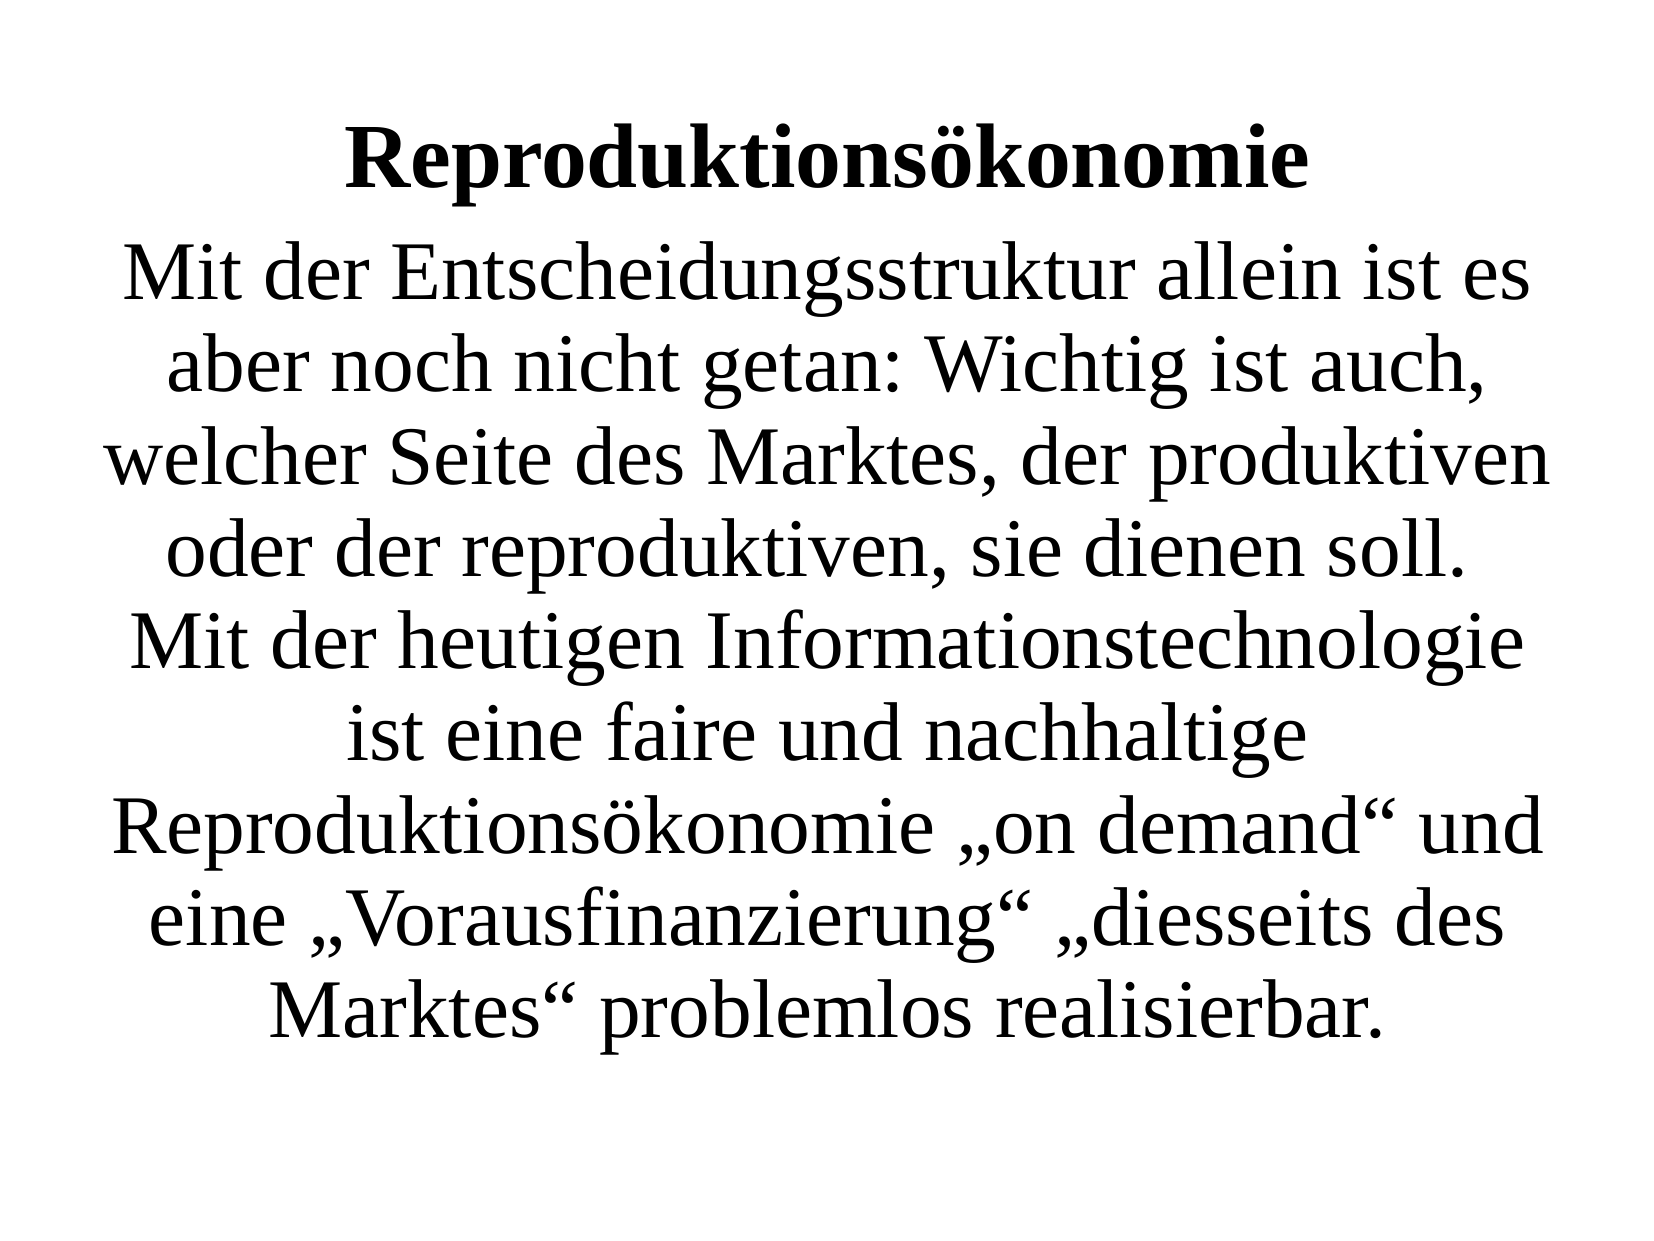

Reproduktionsökonomie
Mit der Entscheidungsstruktur allein ist es aber noch nicht getan: Wichtig ist auch, welcher Seite des Marktes, der produktiven oder der reproduktiven, sie dienen soll.
Mit der heutigen Informationstechnologie ist eine faire und nachhaltige Reproduktionsökonomie „on demand“ und eine „Vorausfinanzierung“ „diesseits des Marktes“ problemlos realisierbar.